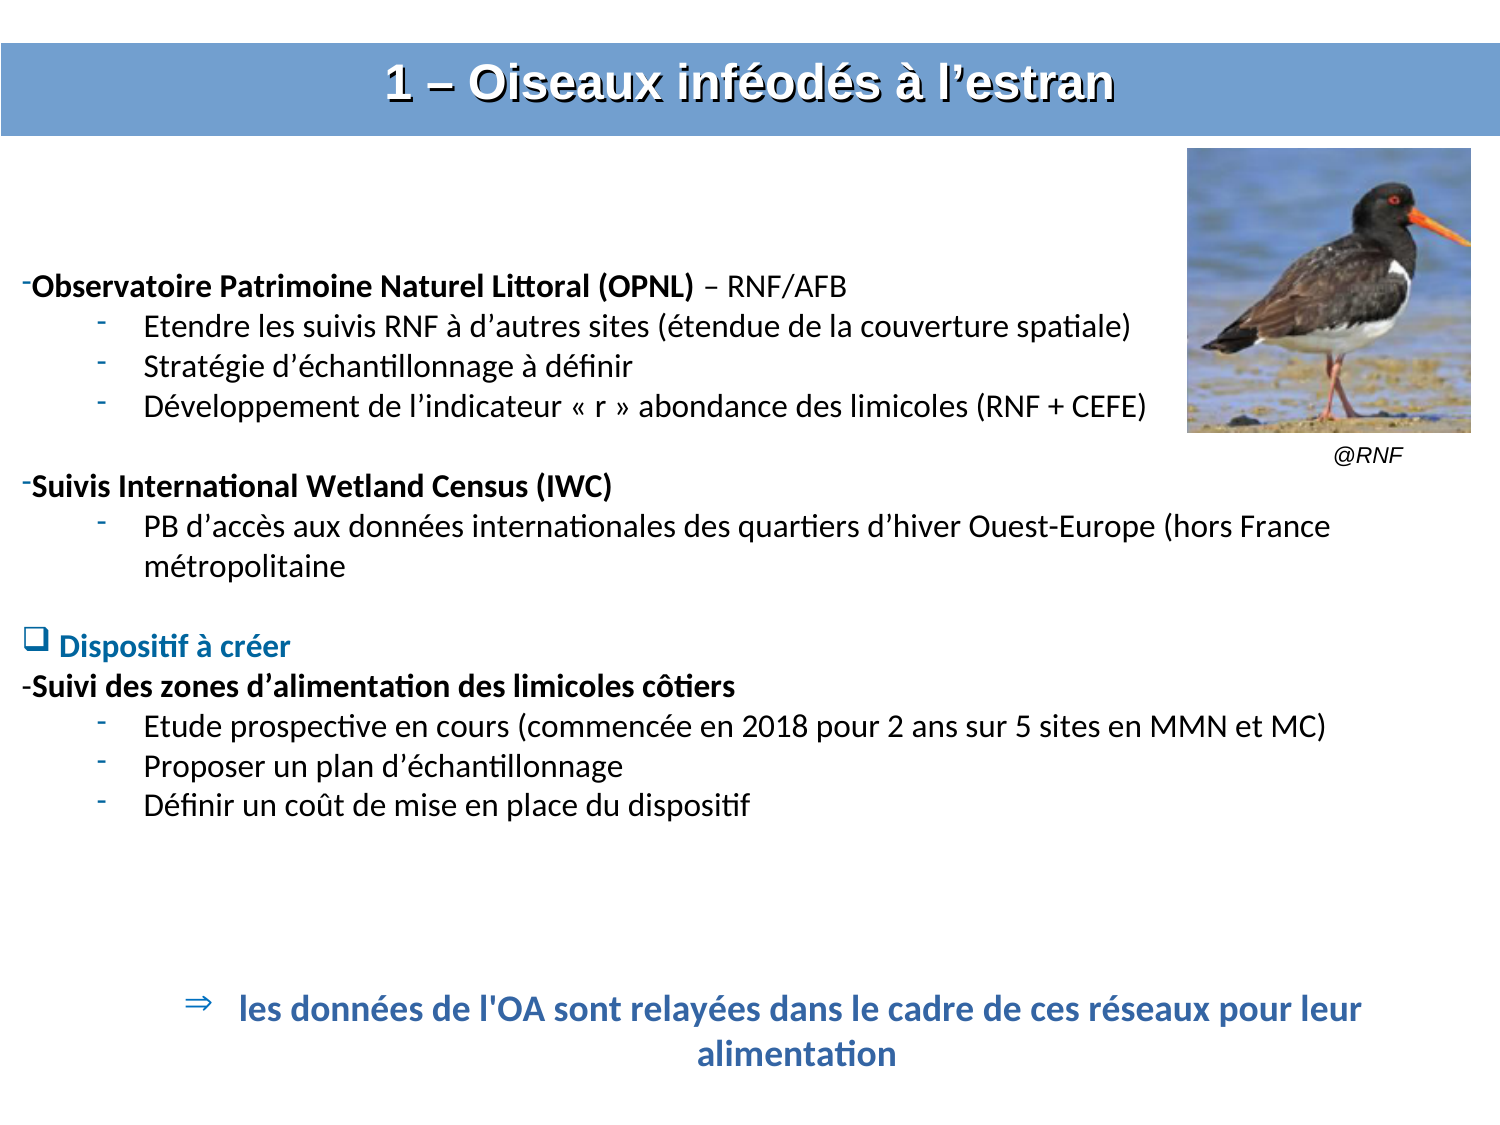

| 1 – Oiseaux inféodés à l’estran |
| --- |
Observatoire Patrimoine Naturel Littoral (OPNL) – RNF/AFB
Etendre les suivis RNF à d’autres sites (étendue de la couverture spatiale)
Stratégie d’échantillonnage à définir
Développement de l’indicateur « r » abondance des limicoles (RNF + CEFE)
Suivis International Wetland Census (IWC)
PB d’accès aux données internationales des quartiers d’hiver Ouest-Europe (hors France métropolitaine
 Dispositif à créer
-Suivi des zones d’alimentation des limicoles côtiers
Etude prospective en cours (commencée en 2018 pour 2 ans sur 5 sites en MMN et MC)
Proposer un plan d’échantillonnage
Définir un coût de mise en place du dispositif
@RNF
 les données de l'OA sont relayées dans le cadre de ces réseaux pour leur alimentation